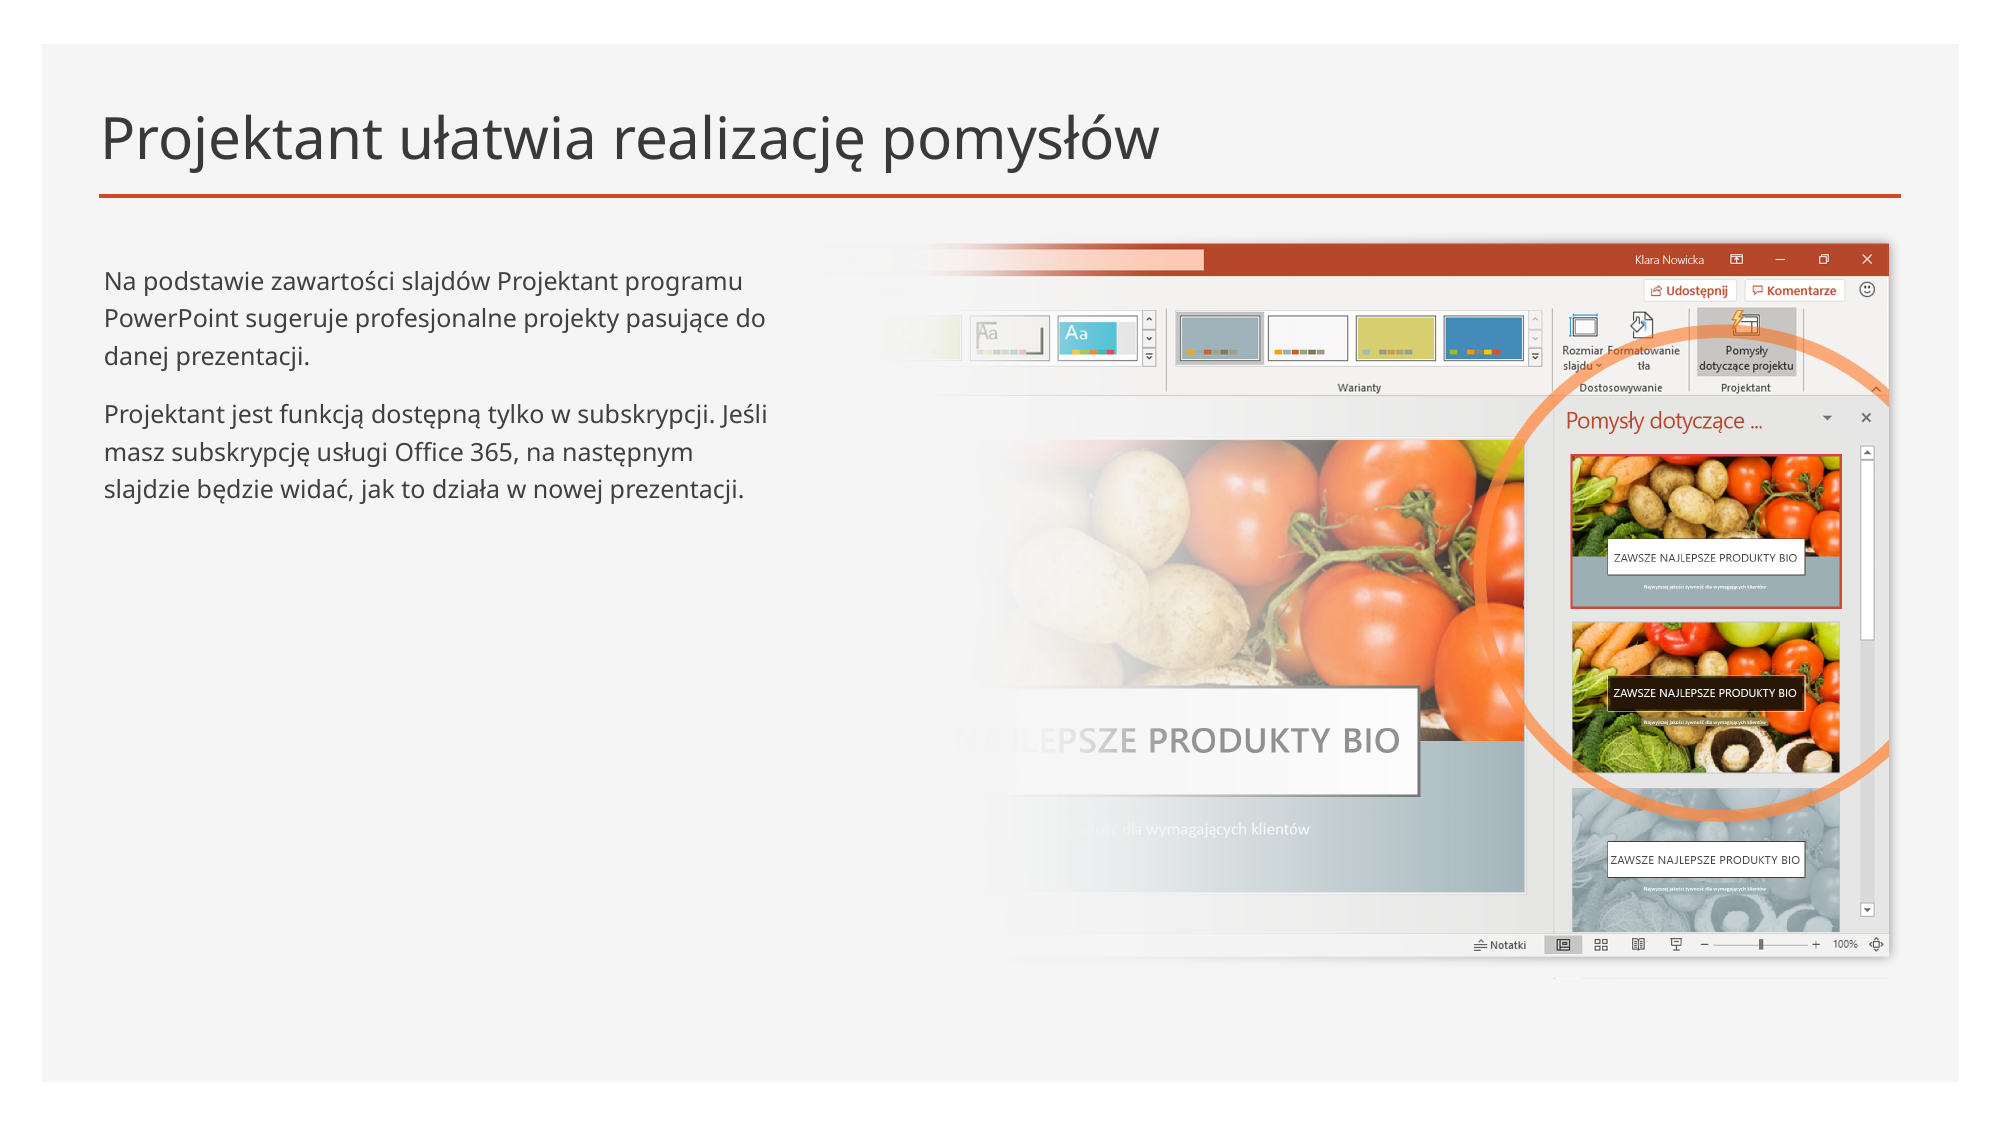

# Projektant ułatwia realizację pomysłów
Na podstawie zawartości slajdów Projektant programu PowerPoint sugeruje profesjonalne projekty pasujące do danej prezentacji.
Projektant jest funkcją dostępną tylko w subskrypcji. Jeśli masz subskrypcję usługi Office 365, na następnym slajdzie będzie widać, jak to działa w nowej prezentacji.